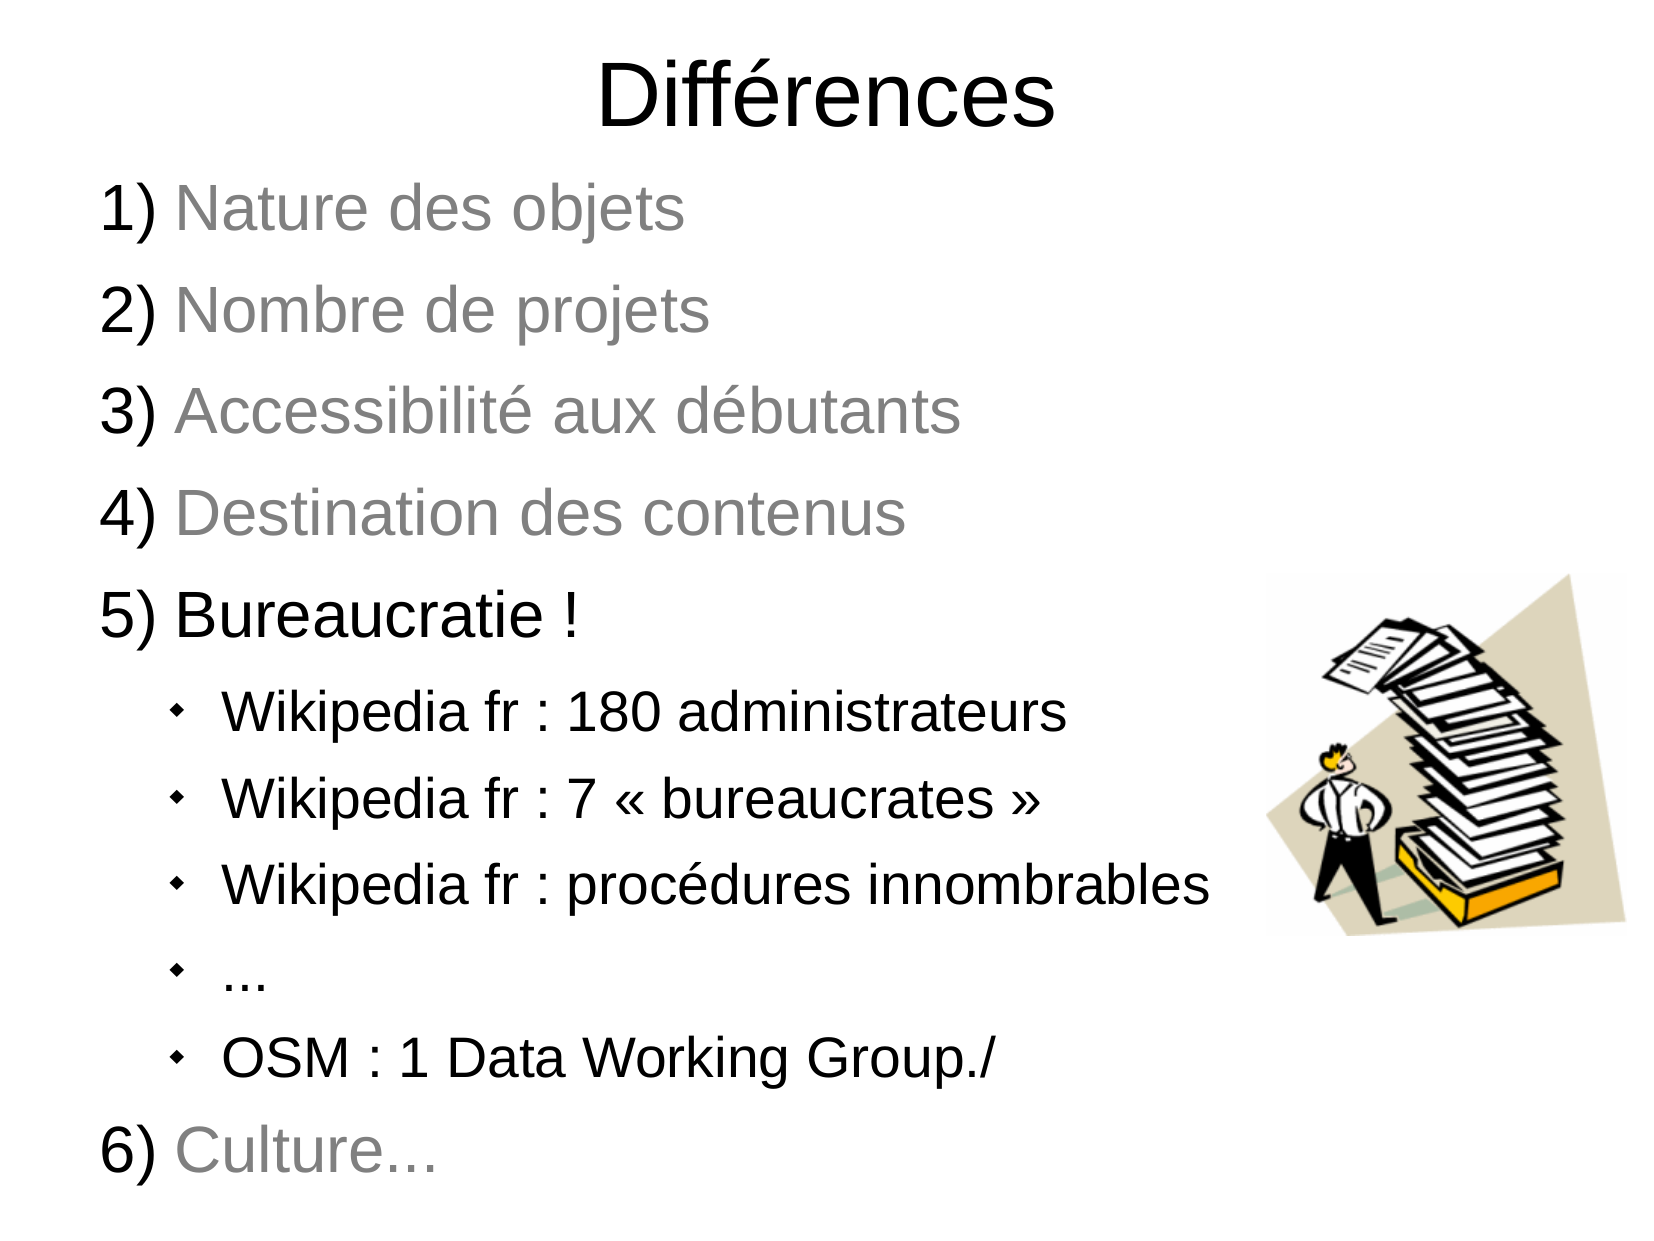

# Différences
Nature des objets
Nombre de projets
Accessibilité aux débutants
Destination des contenus
Bureaucratie !
Wikipedia fr : 180 administrateurs
Wikipedia fr : 7 « bureaucrates »
Wikipedia fr : procédures innombrables
...
OSM : 1 Data Working Group./
Culture...